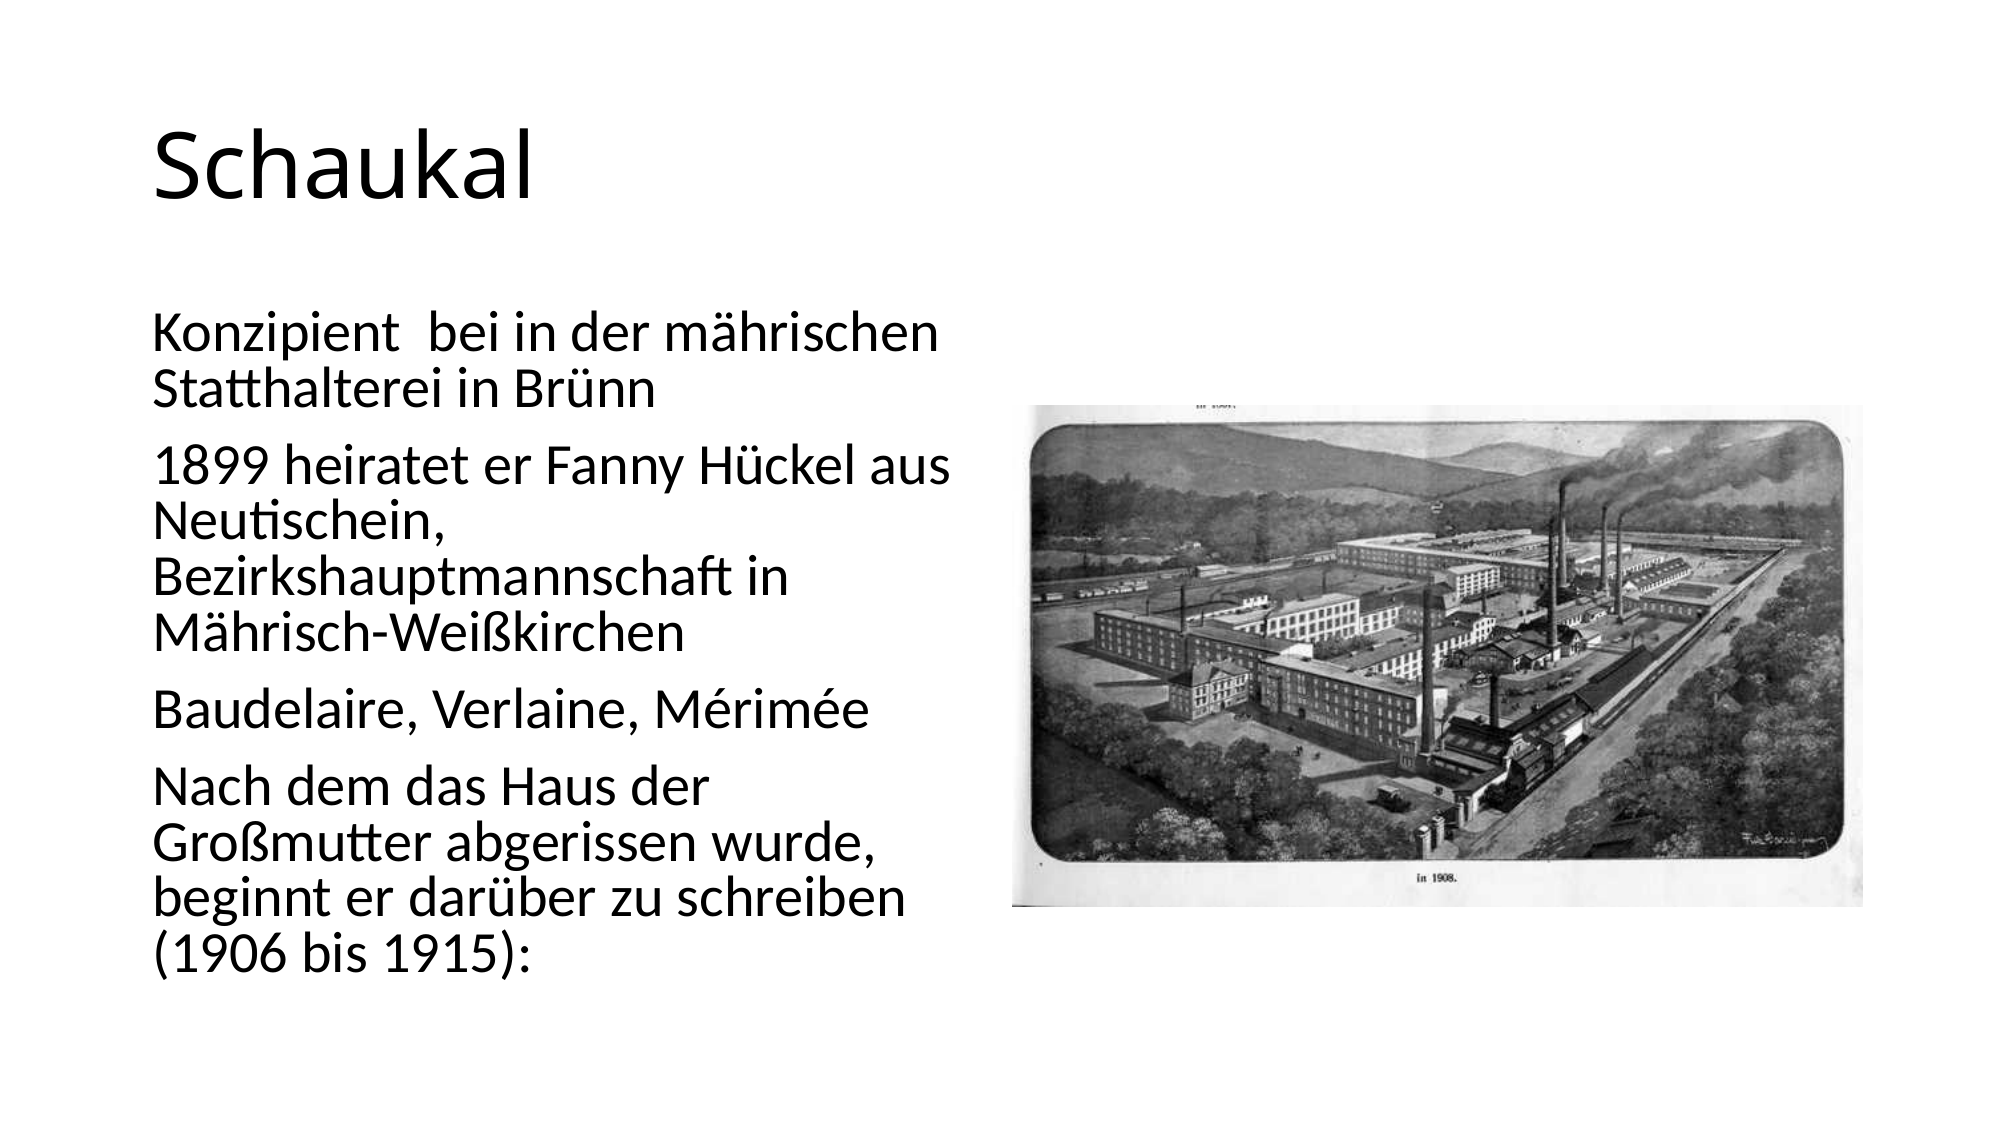

# Schaukal
Konzipient bei in der mährischen Statthalterei in Brünn
1899 heiratet er Fanny Hückel aus Neutischein, Bezirkshauptmannschaft in Mährisch-Weißkirchen
Baudelaire, Verlaine, Mérimée
Nach dem das Haus der Großmutter abgerissen wurde, beginnt er darüber zu schreiben (1906 bis 1915):